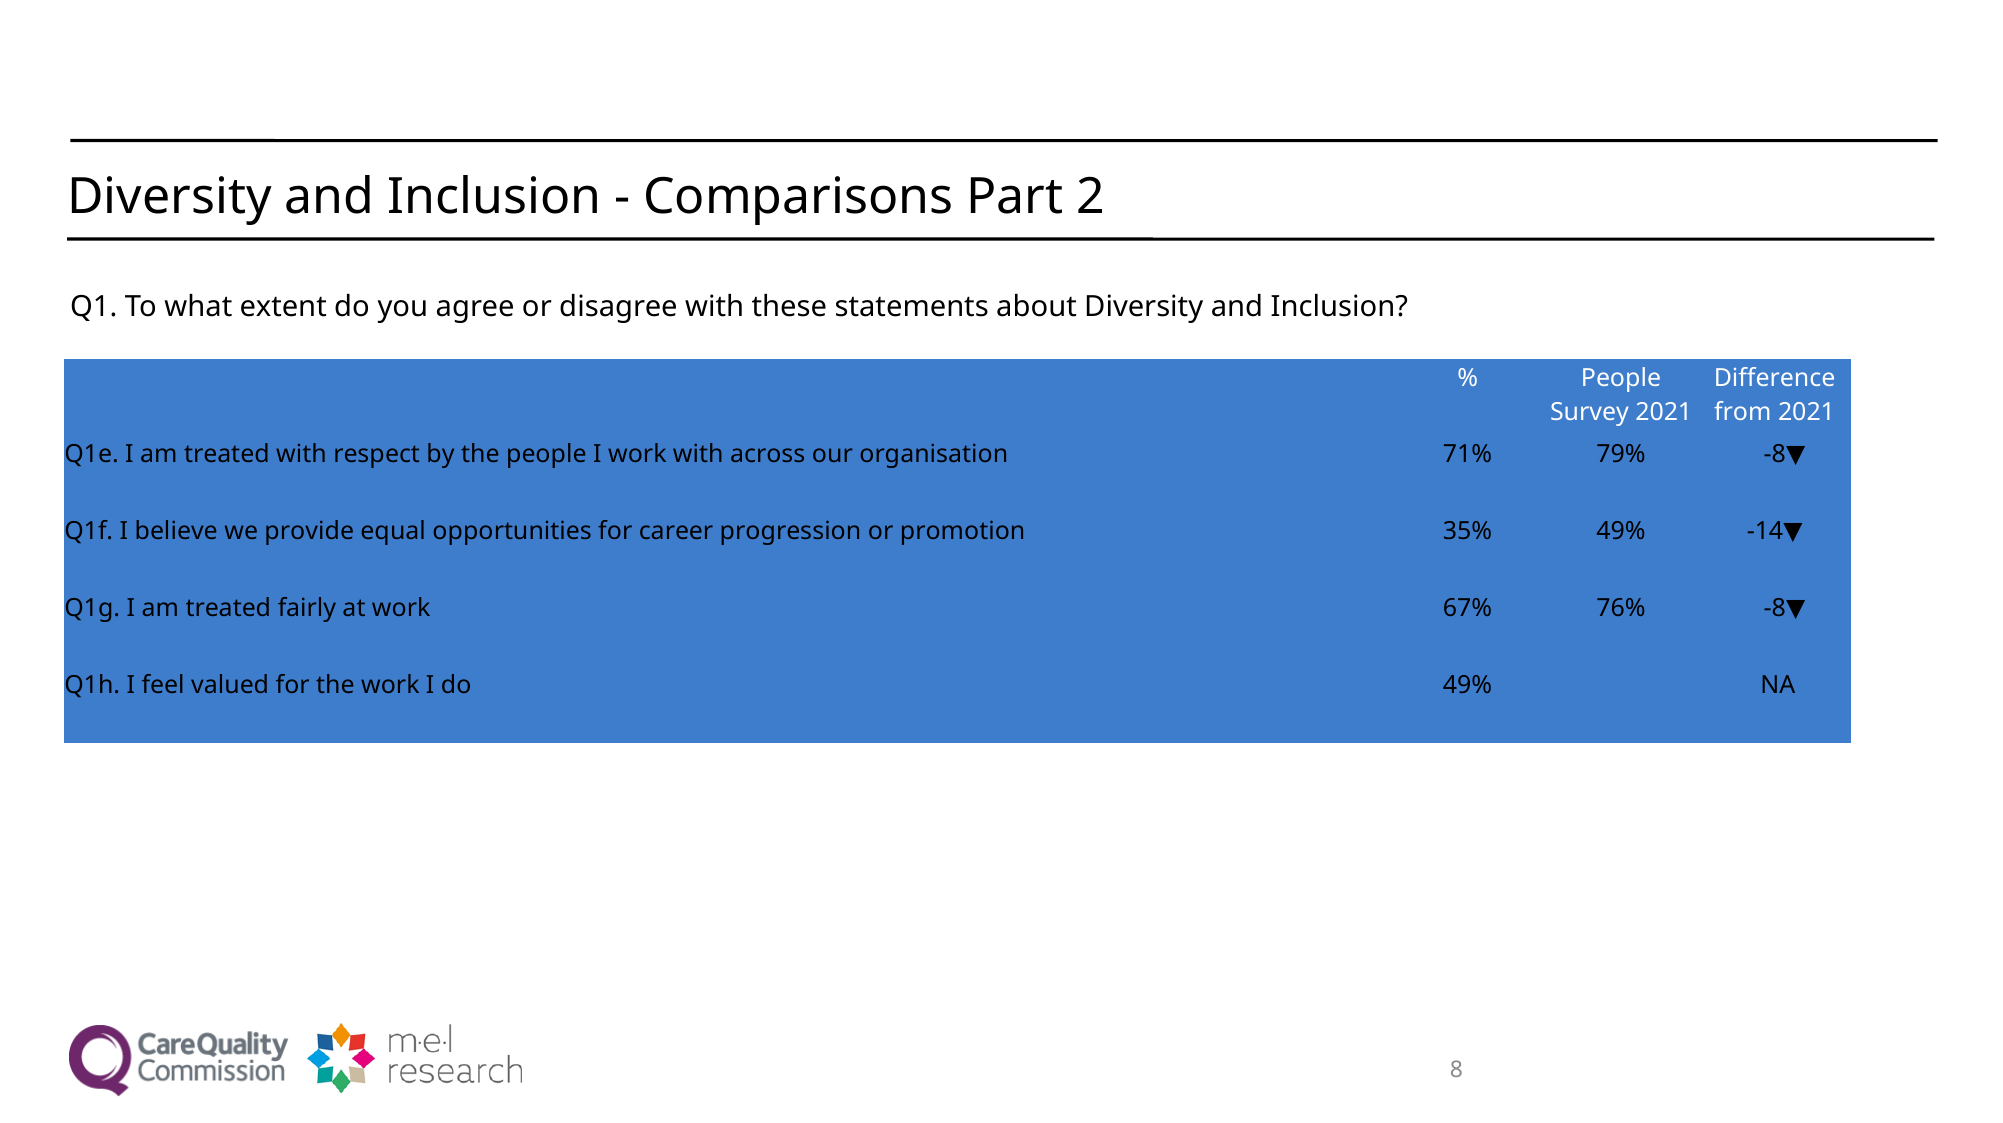

# Diversity and Inclusion - Comparisons Part 2
Q1. To what extent do you agree or disagree with these statements about Diversity and Inclusion?
| | % | People Survey 2021 | Difference from 2021 |
| --- | --- | --- | --- |
| Q1e. I am treated with respect by the people I work with across our organisation | 71% | 79% | -8▼ |
| Q1f. I believe we provide equal opportunities for career progression or promotion | 35% | 49% | -14▼ |
| Q1g. I am treated fairly at work | 67% | 76% | -8▼ |
| Q1h. I feel valued for the work I do | 49% | | NA |